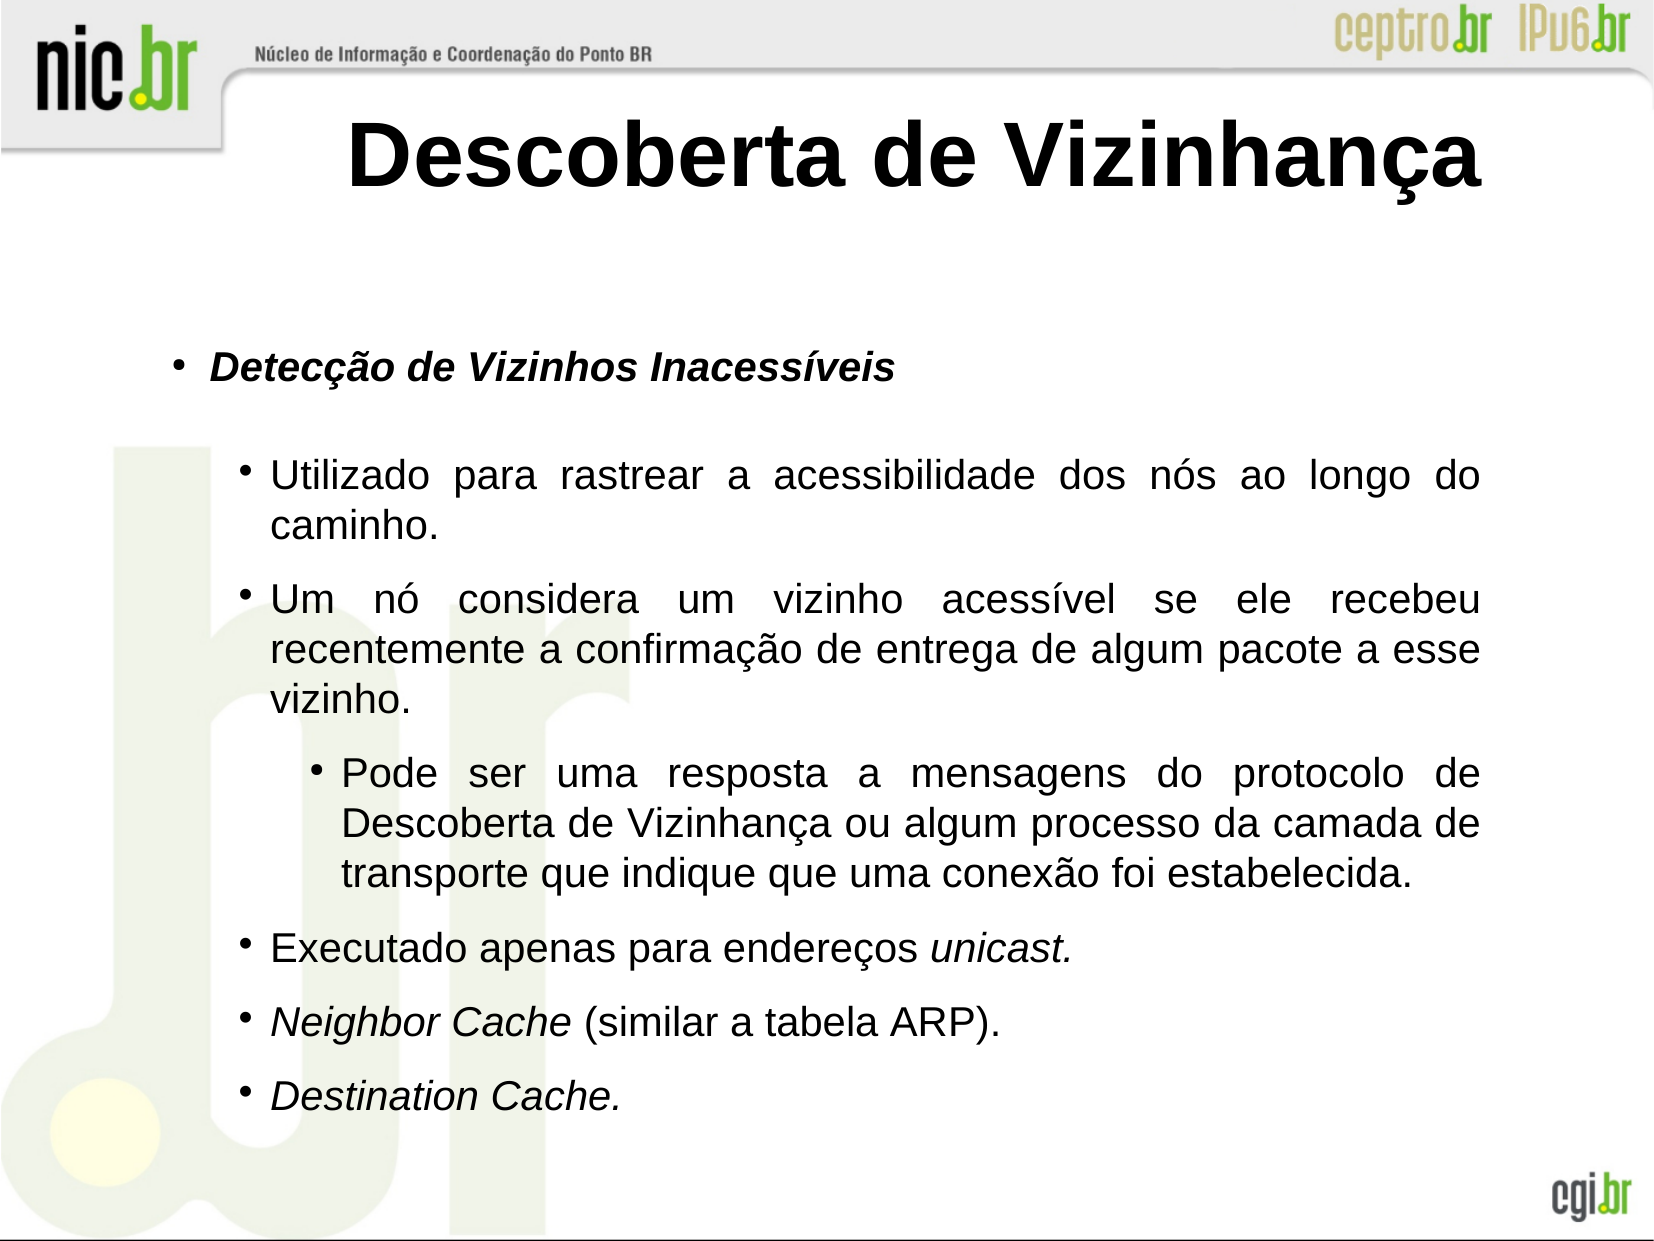

Descoberta de Vizinhança
 Detecção de Vizinhos Inacessíveis
Utilizado para rastrear a acessibilidade dos nós ao longo do caminho.
Um nó considera um vizinho acessível se ele recebeu recentemente a confirmação de entrega de algum pacote a esse vizinho.
Pode ser uma resposta a mensagens do protocolo de Descoberta de Vizinhança ou algum processo da camada de transporte que indique que uma conexão foi estabelecida.
Executado apenas para endereços unicast.
Neighbor Cache (similar a tabela ARP).
Destination Cache.